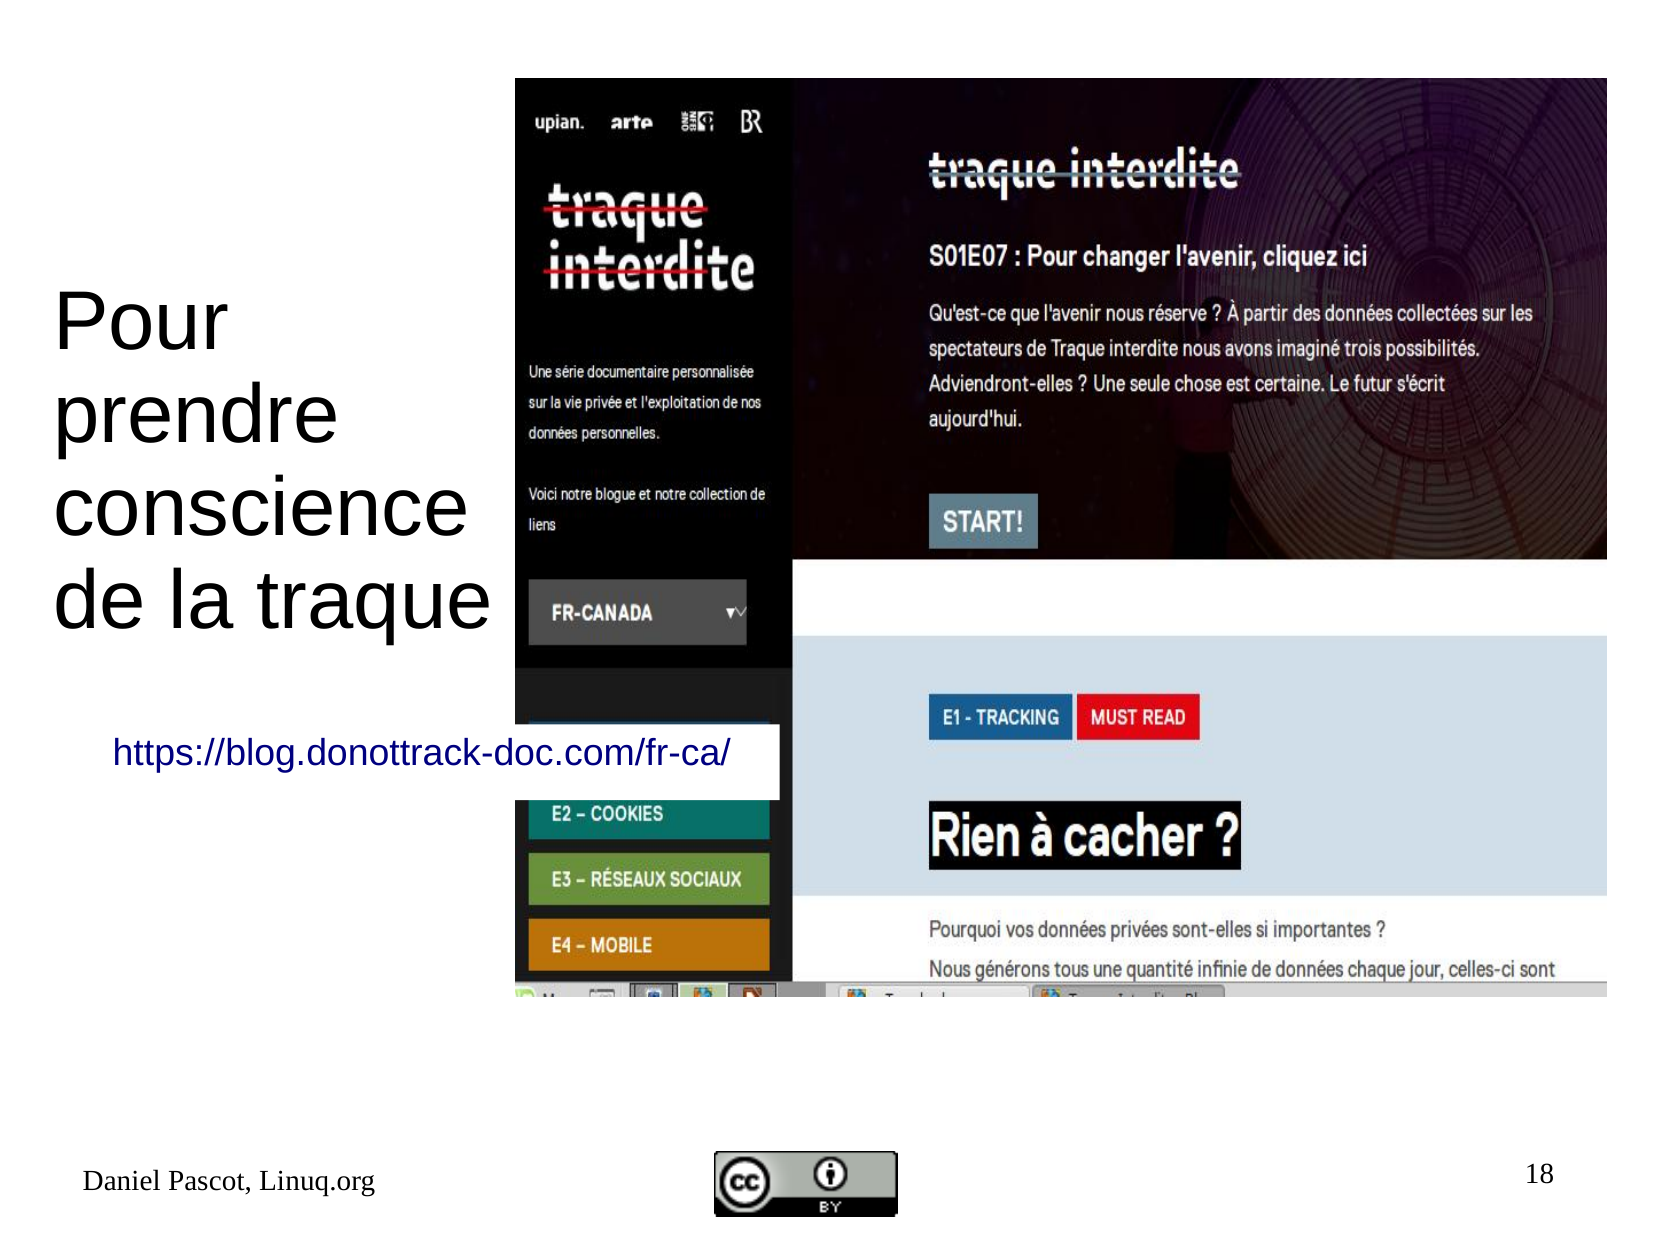

# Pour prendre conscience de la traque
https://blog.donottrack-doc.com/fr-ca/
18
15-08- 2018